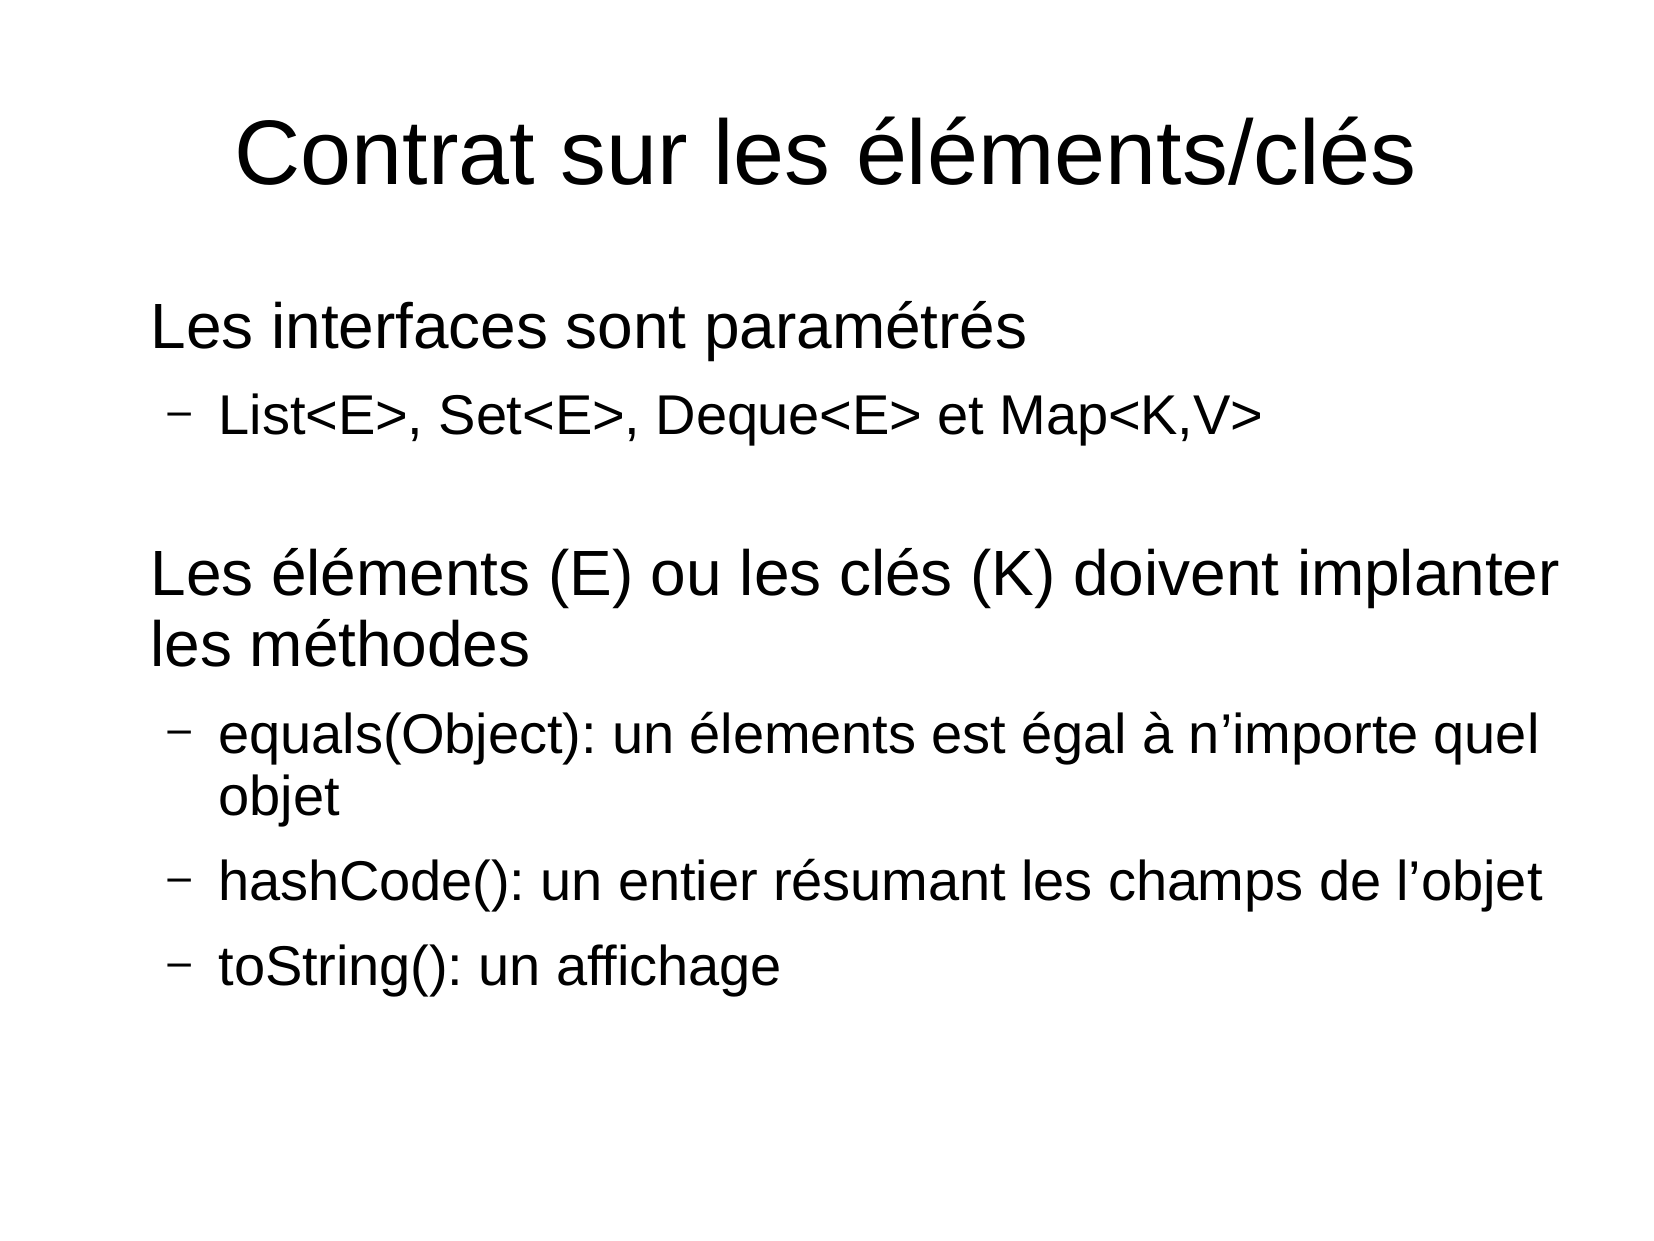

# Contrat sur les éléments/clés
Les interfaces sont paramétrés
List<E>, Set<E>, Deque<E> et Map<K,V>
Les éléments (E) ou les clés (K) doivent implanter les méthodes
equals(Object): un élements est égal à n’importe quel objet
hashCode(): un entier résumant les champs de l’objet
toString(): un affichage